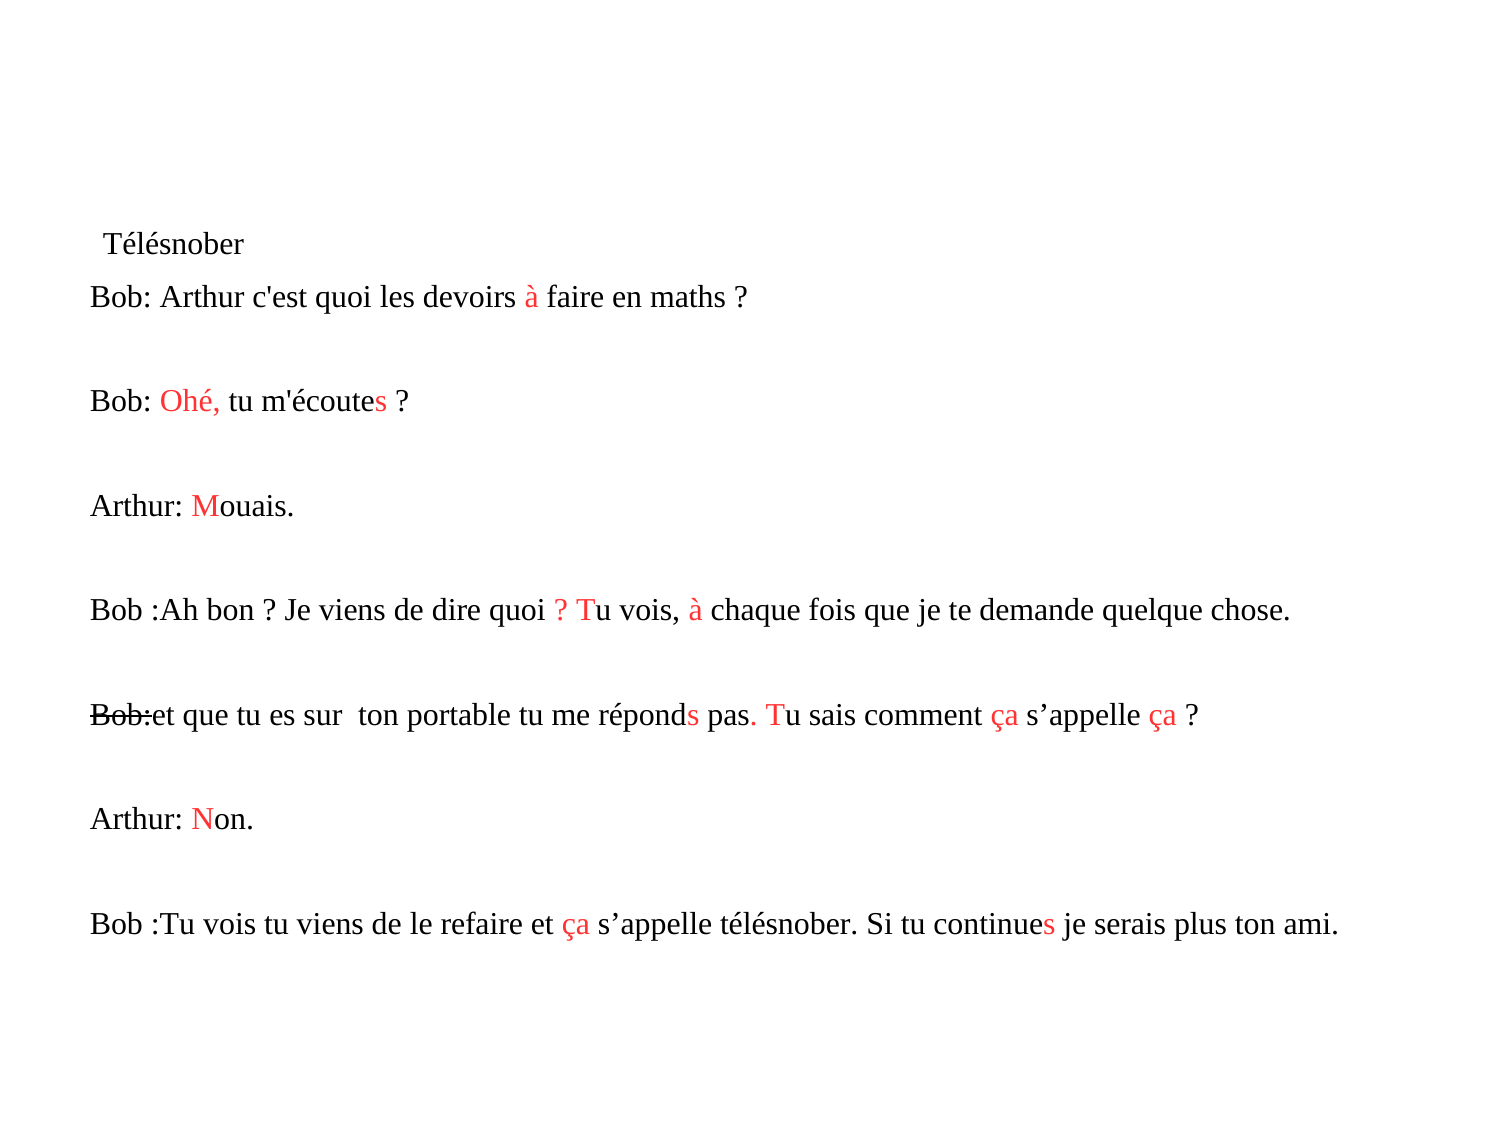

# Télésnober
Bob: Arthur c'est quoi les devoirs à faire en maths ?
Bob: Ohé, tu m'écoutes ?
Arthur: Mouais.
Bob :Ah bon ? Je viens de dire quoi ? Tu vois, à chaque fois que je te demande quelque chose.
Bob:et que tu es sur ton portable tu me réponds pas. Tu sais comment ça s’appelle ça ?
Arthur: Non.
Bob :Tu vois tu viens de le refaire et ça s’appelle télésnober. Si tu continues je serais plus ton ami.